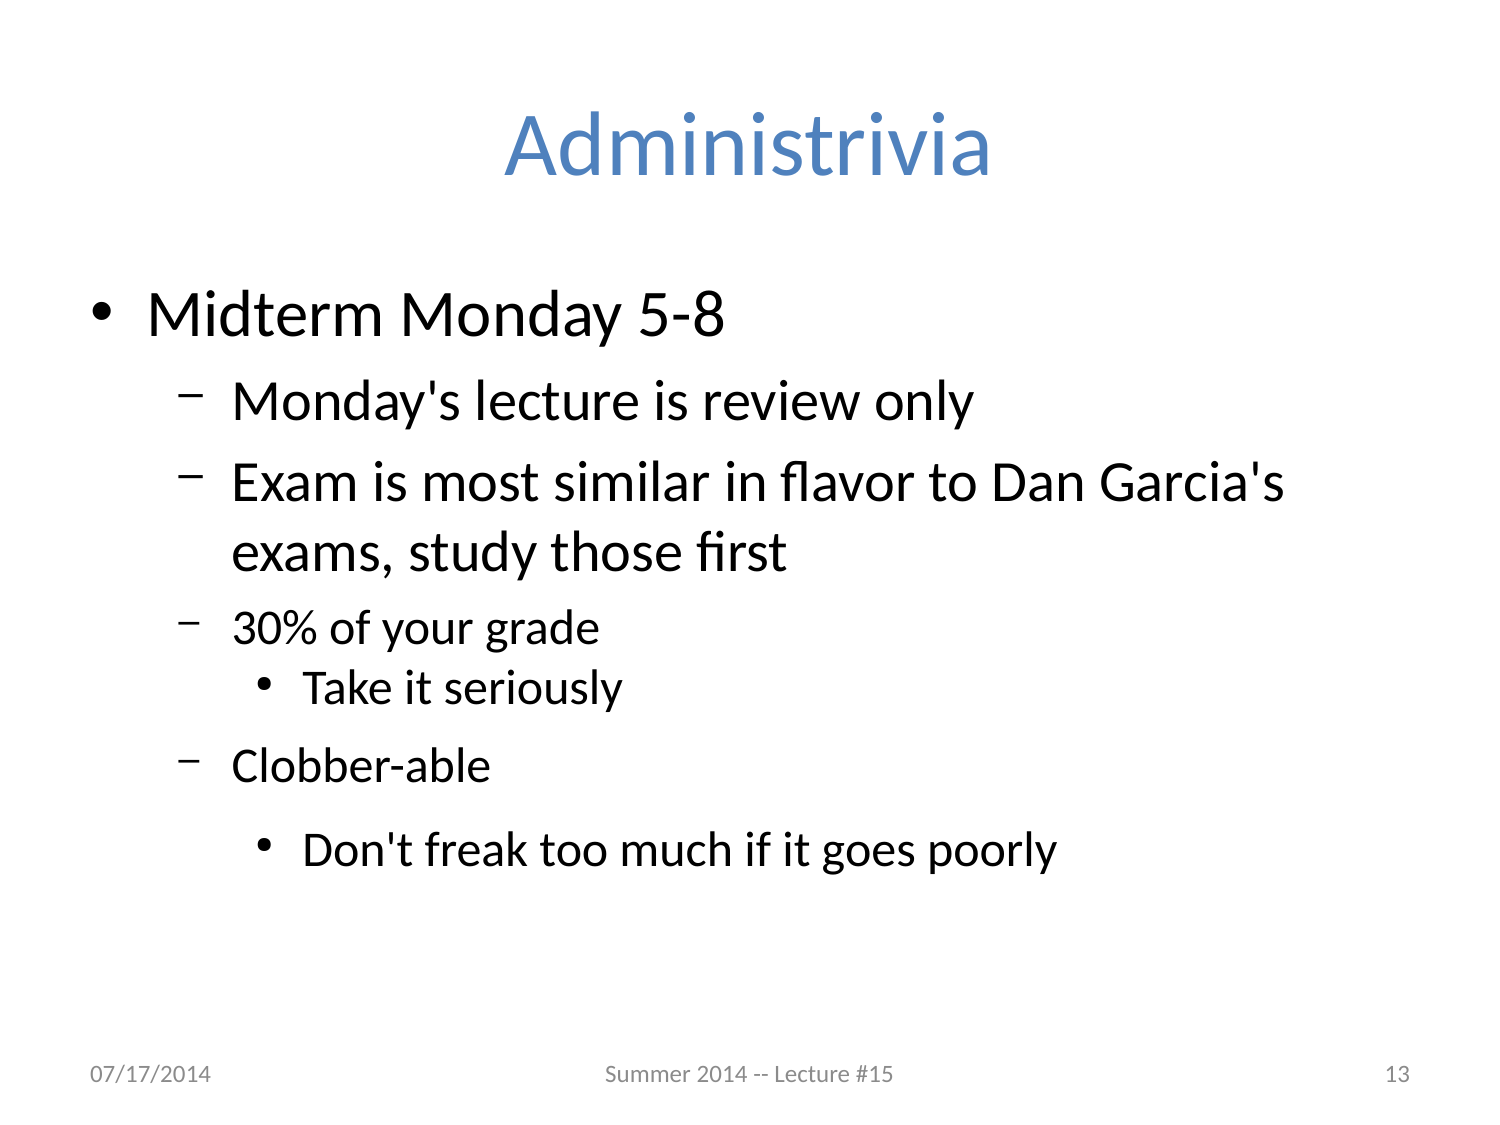

# Administrivia
Midterm Monday 5-8
Monday's lecture is review only
Exam is most similar in flavor to Dan Garcia's exams, study those first
30% of your grade
Take it seriously
Clobber-able
Don't freak too much if it goes poorly
07/17/2014
Summer 2014 -- Lecture #15